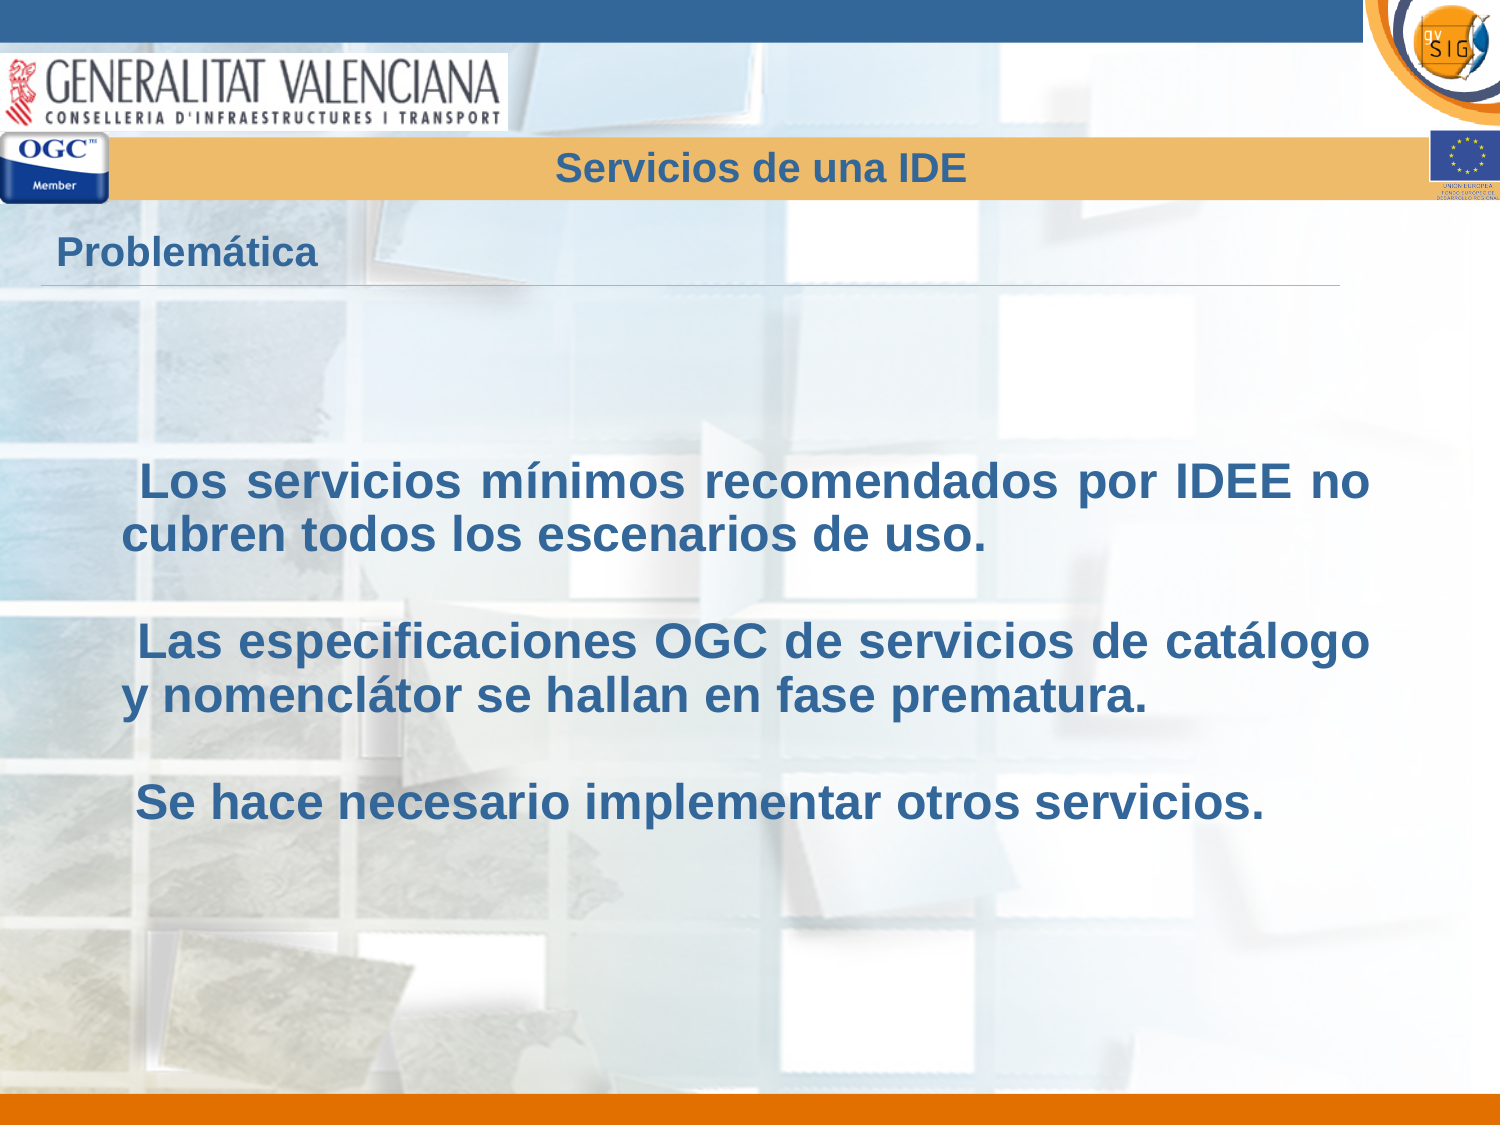

Servicios de una IDE
Problemática
 Los servicios mínimos recomendados por IDEE no cubren todos los escenarios de uso.
 Las especificaciones OGC de servicios de catálogo y nomenclátor se hallan en fase prematura.
 Se hace necesario implementar otros servicios.